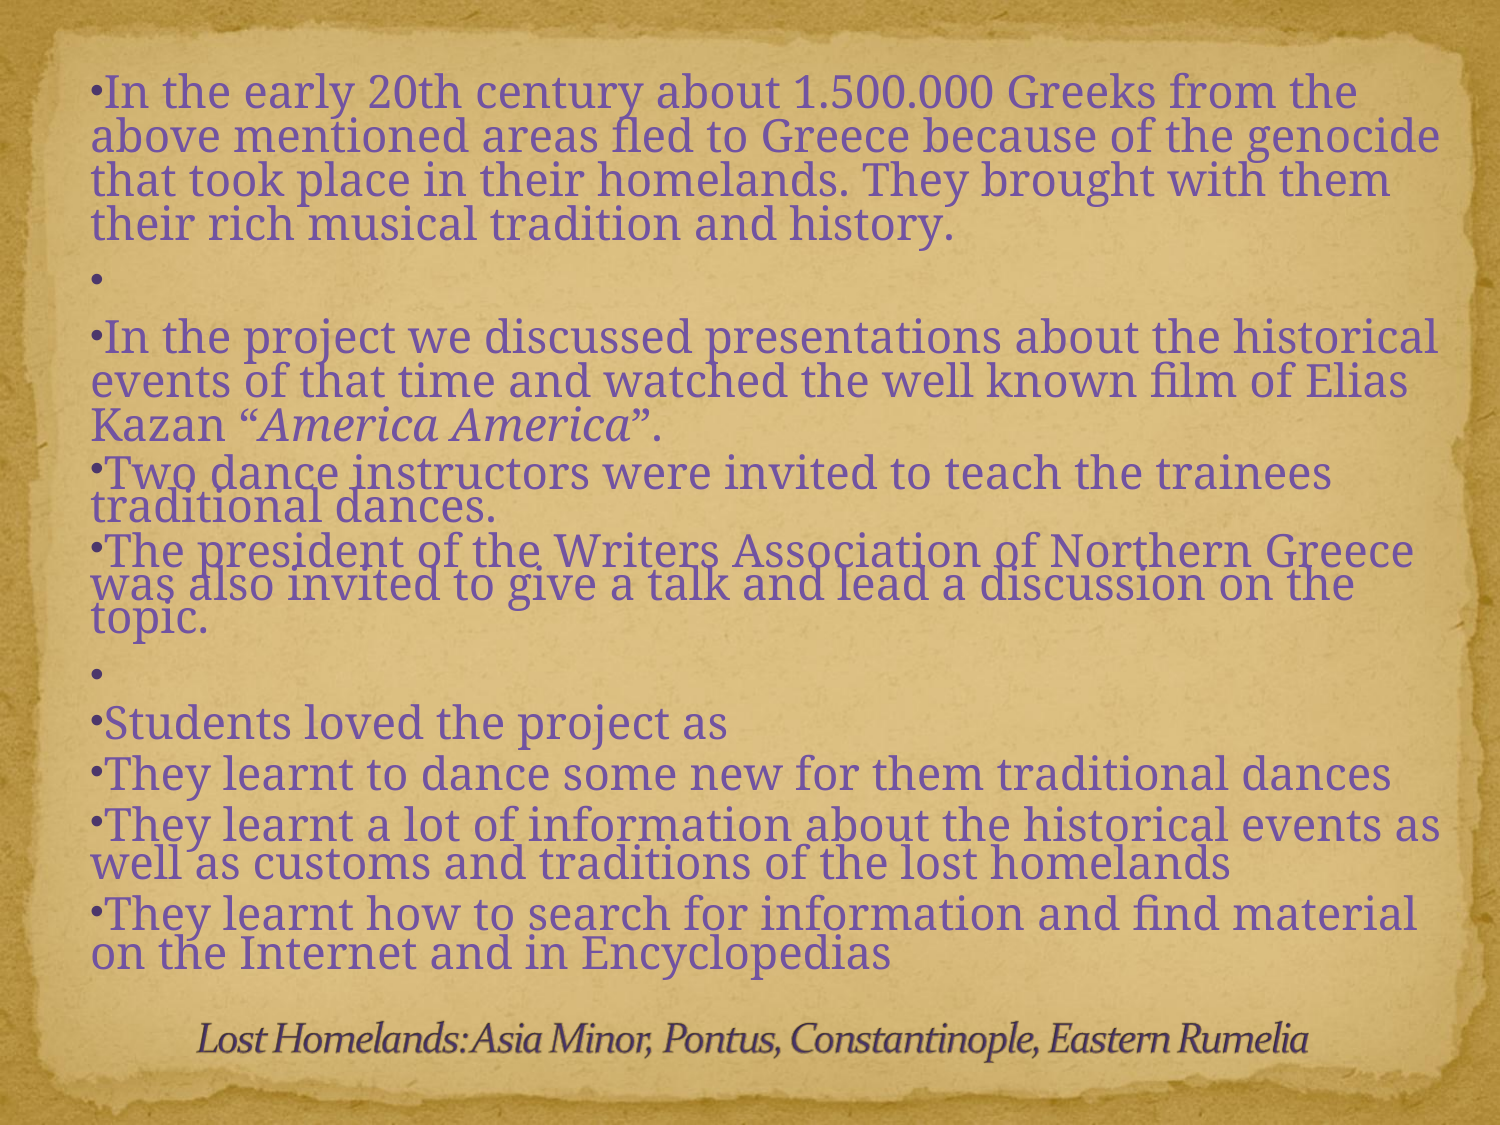

# In the early 20th century about 1.500.000 Greeks from the above mentioned areas fled to Greece because of the genocide that took place in their homelands. They brought with them their rich musical tradition and history.
In the project we discussed presentations about the historical events of that time and watched the well known film of Elias Kazan “America America”.
Two dance instructors were invited to teach the trainees traditional dances.
The president of the Writers Association of Northern Greece was also invited to give a talk and lead a discussion on the topic.
Students loved the project as
They learnt to dance some new for them traditional dances
They learnt a lot of information about the historical events as well as customs and traditions of the lost homelands
They learnt how to search for information and find material on the Internet and in Encyclopedias